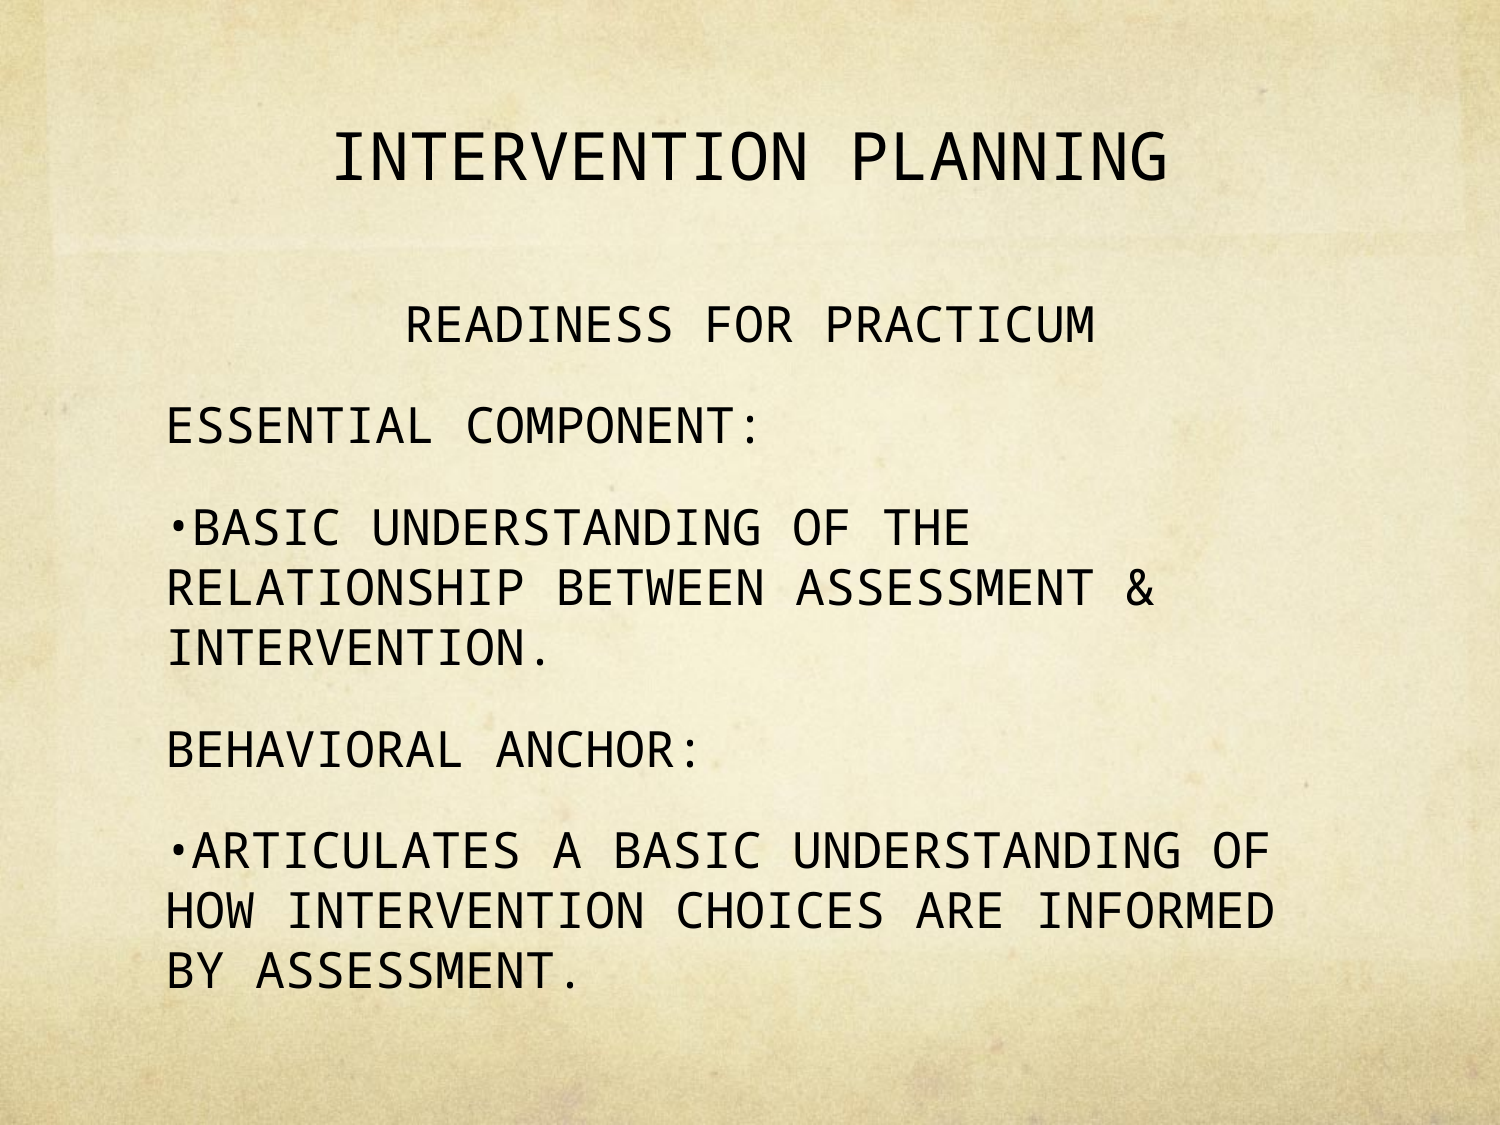

# INTERVENTION PLANNING
READINESS FOR PRACTICUM
ESSENTIAL COMPONENT:
BASIC UNDERSTANDING OF THE RELATIONSHIP BETWEEN ASSESSMENT & INTERVENTION.
BEHAVIORAL ANCHOR:
ARTICULATES A BASIC UNDERSTANDING OF HOW INTERVENTION CHOICES ARE INFORMED BY ASSESSMENT.